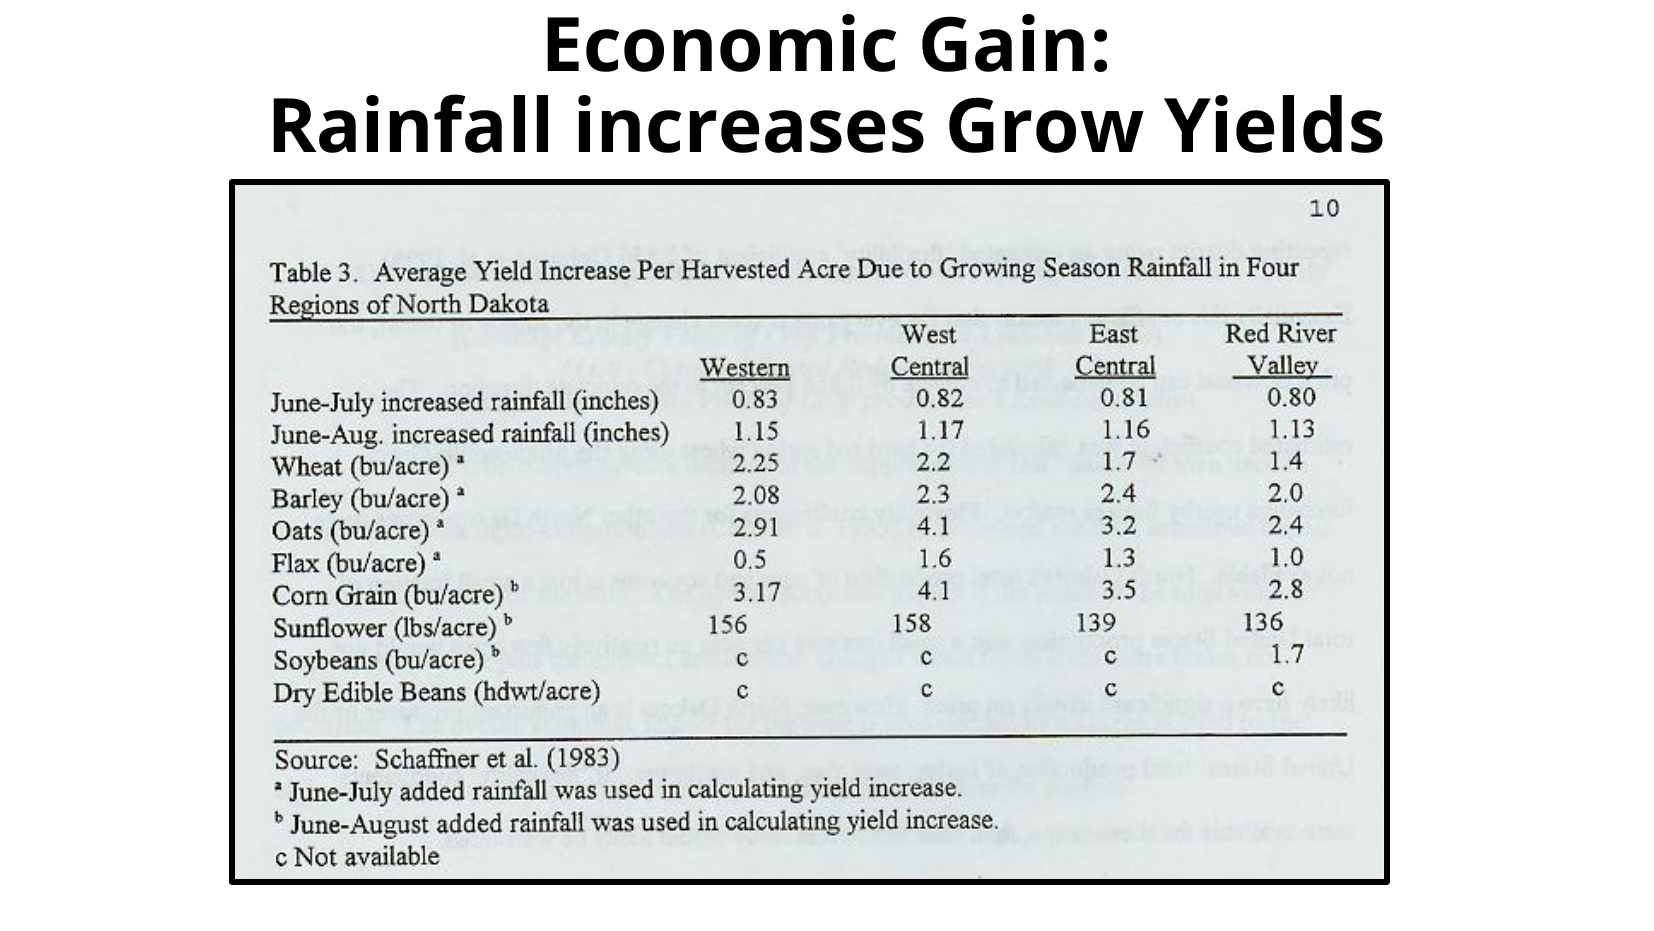

# Economic Gain: Rainfall increases Grow Yields